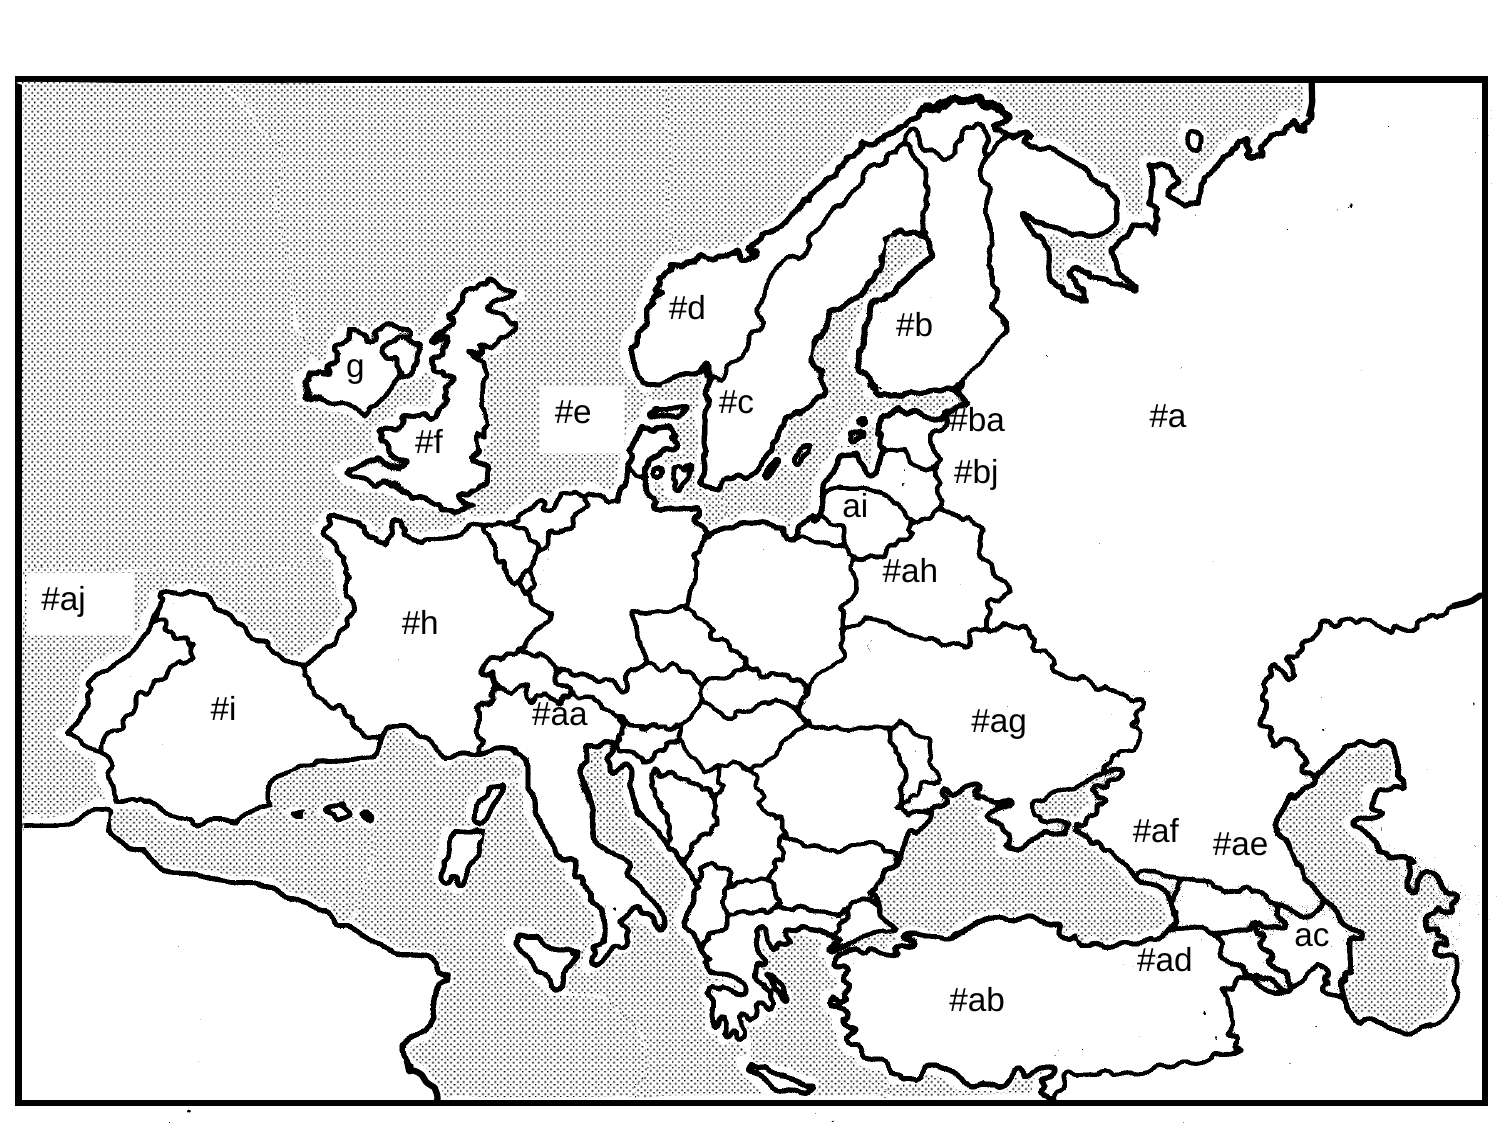

#d
#b
g
#c
#e
#a
#ba
#f
#bj
ai
#ah
#aj
#h
#i
#aa
#ag
#af
#ae
ac
#ad
#ab